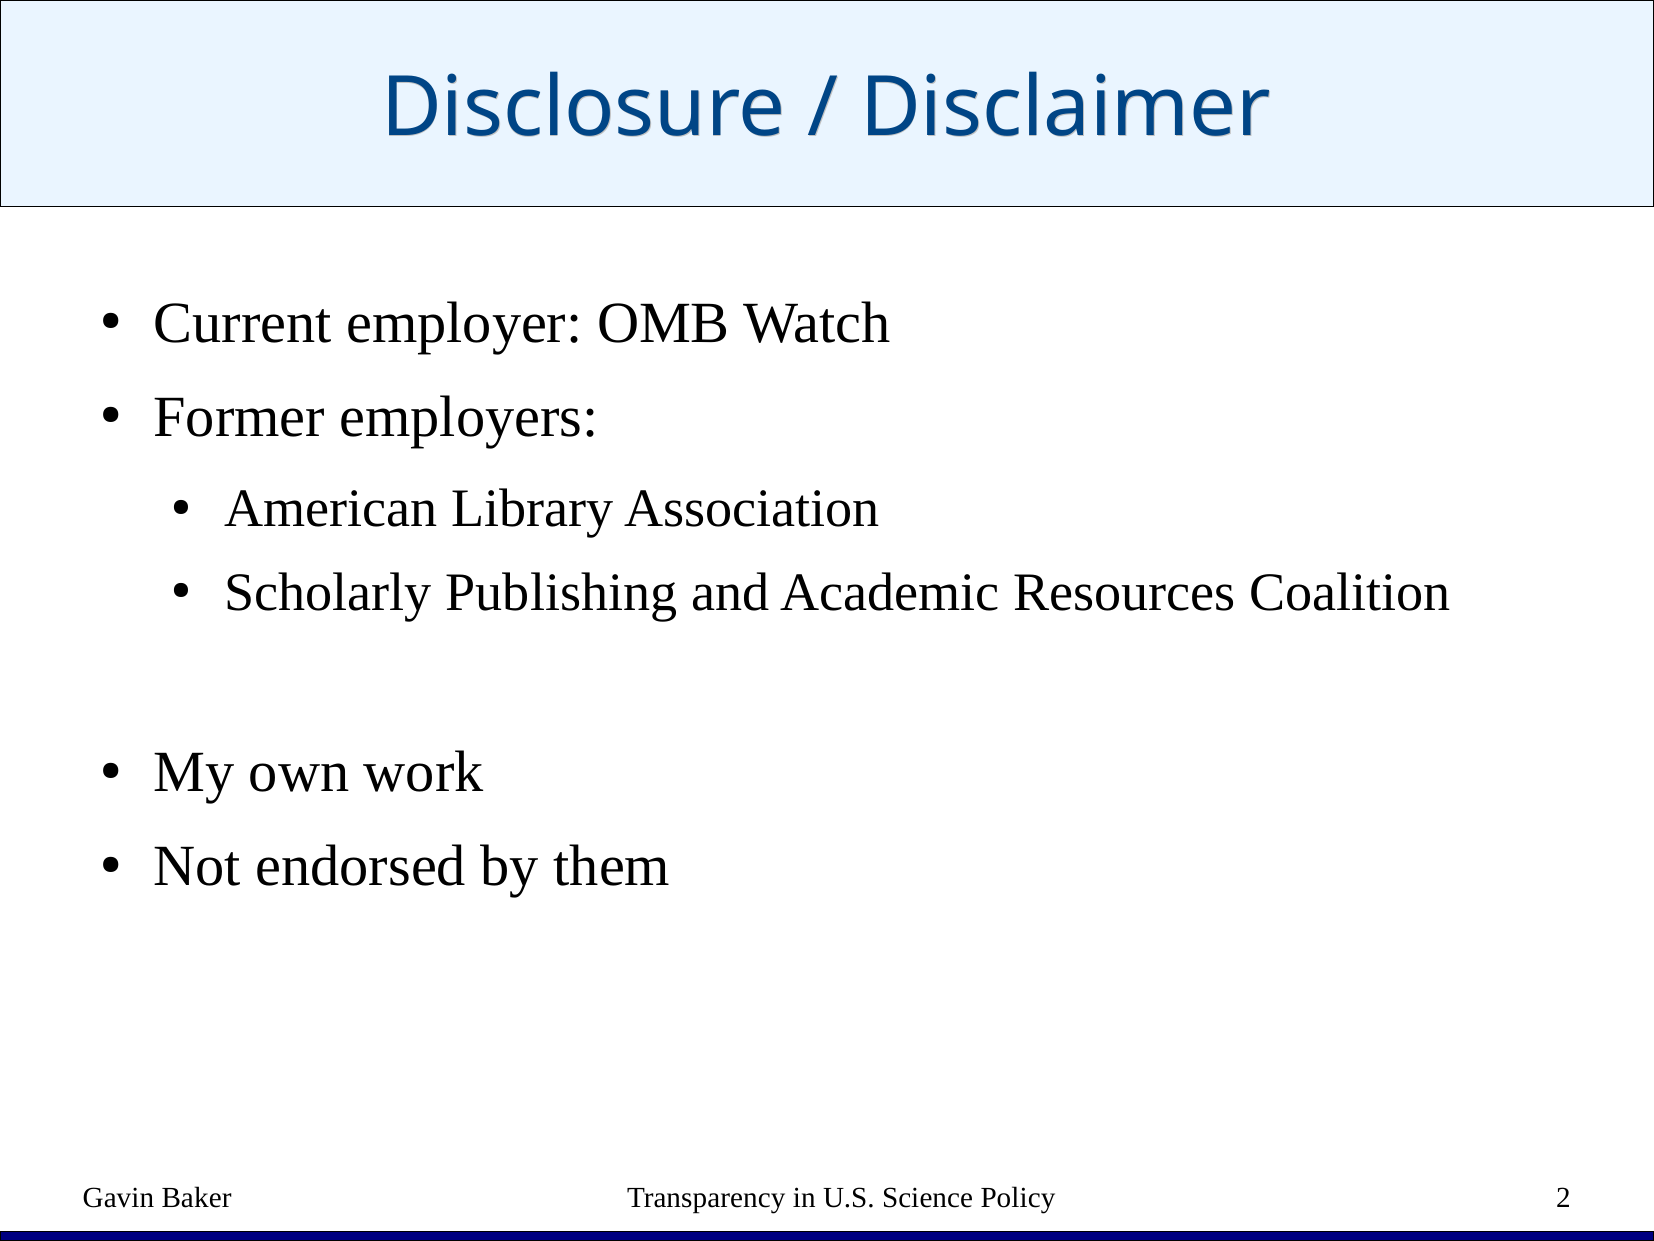

# Disclosure / Disclaimer
Current employer: OMB Watch
Former employers:
American Library Association
Scholarly Publishing and Academic Resources Coalition
My own work
Not endorsed by them
2